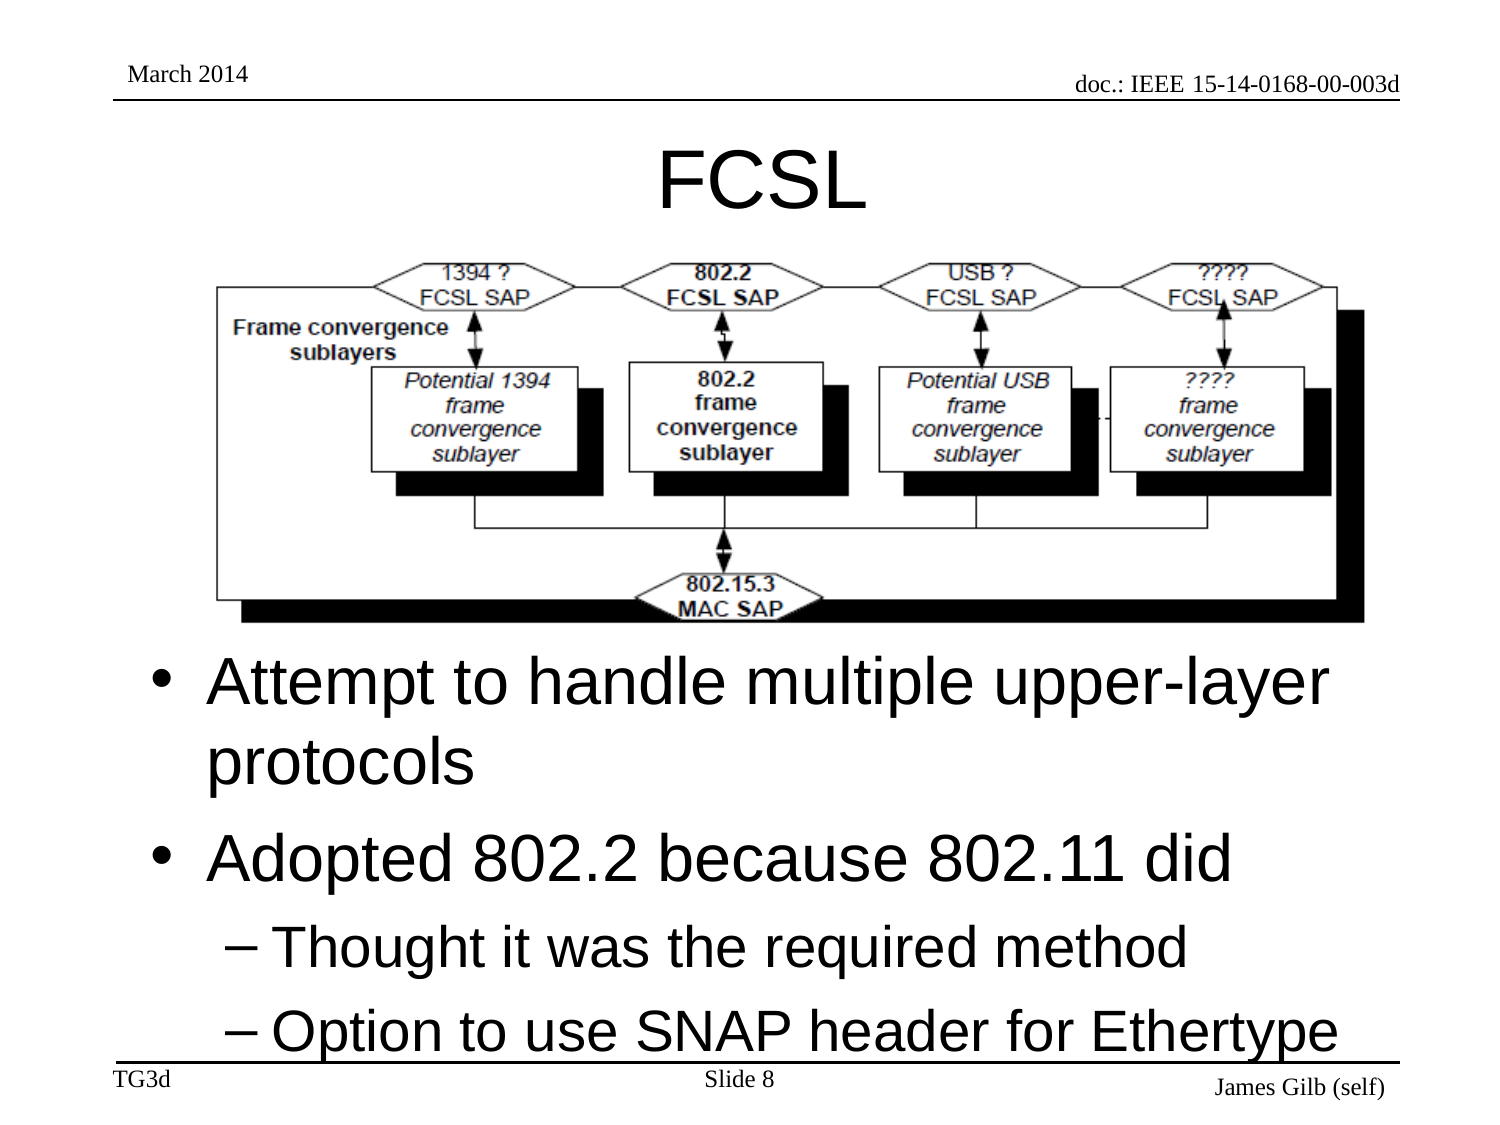

# FCSL
Attempt to handle multiple upper-layer protocols
Adopted 802.2 because 802.11 did
Thought it was the required method
Option to use SNAP header for Ethertype
8